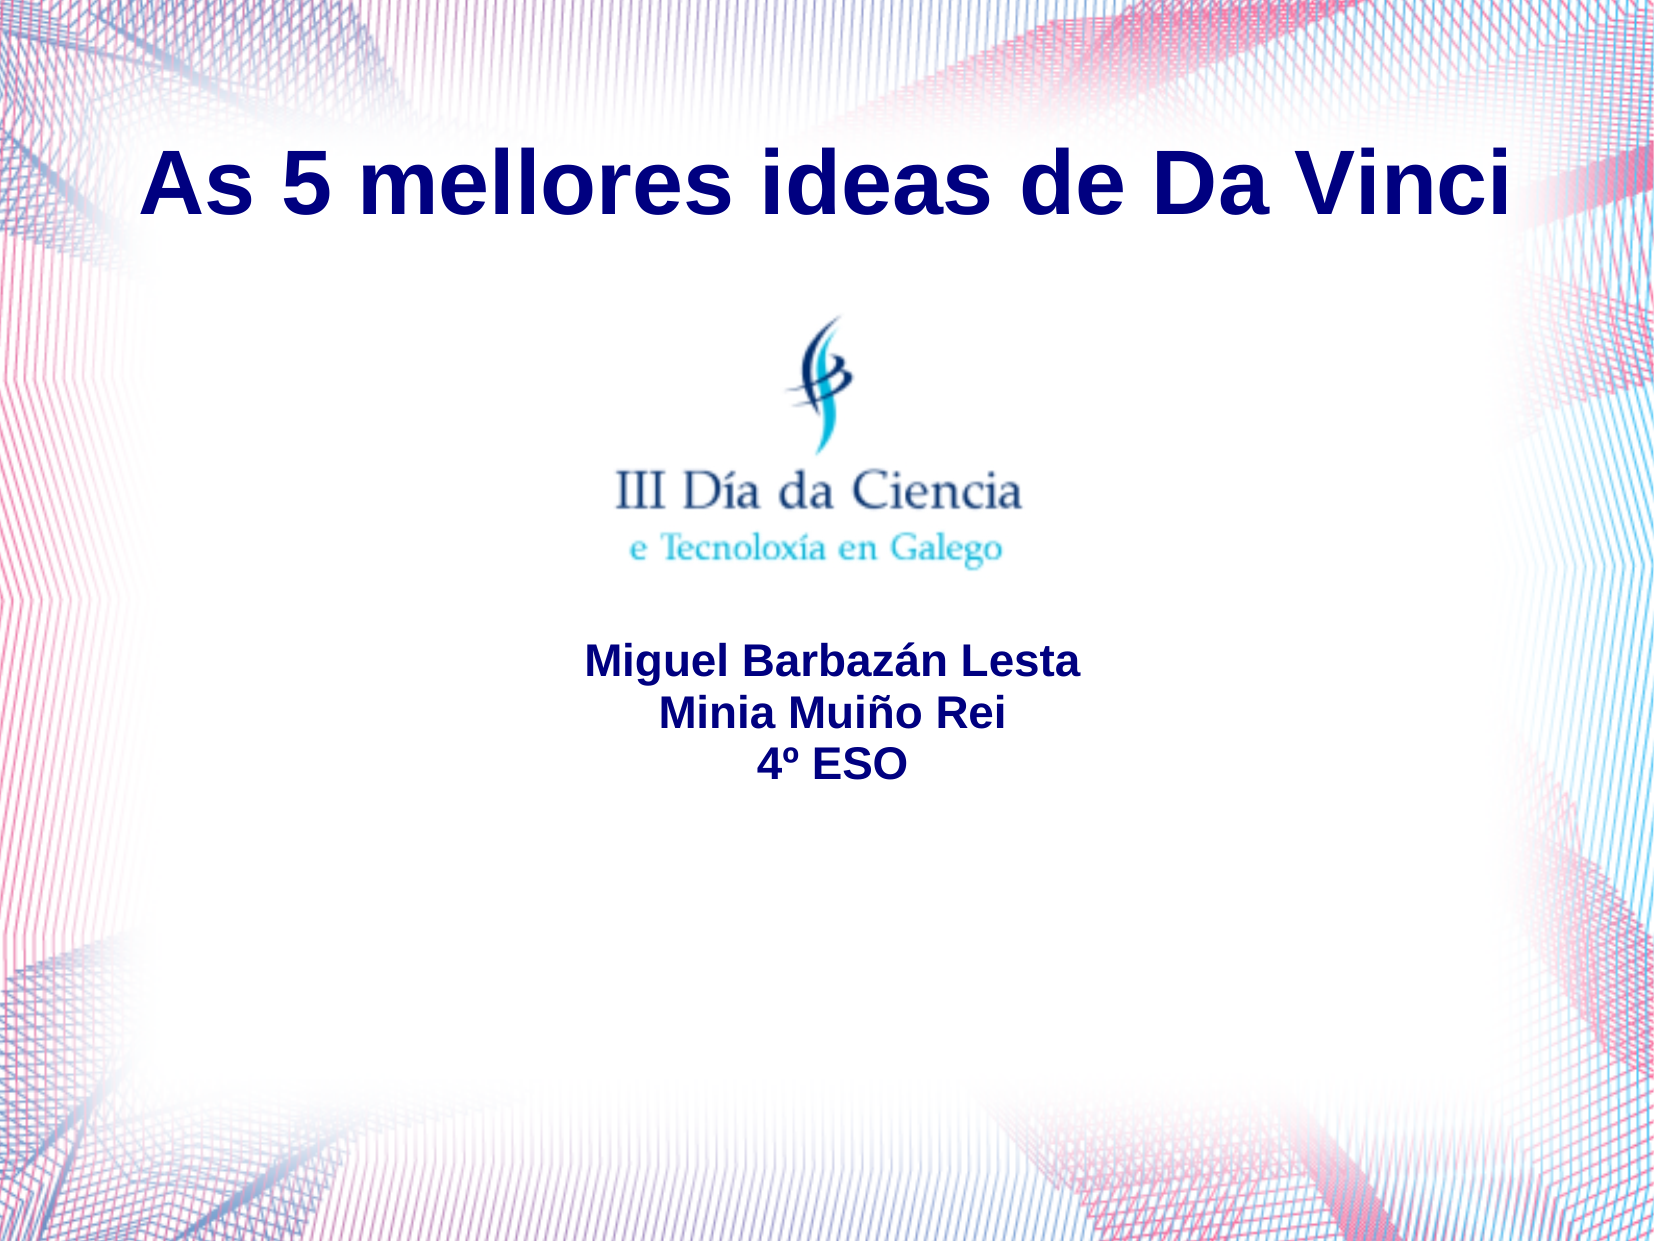

# As 5 mellores ideas de Da Vinci
Miguel Barbazán Lesta
Minia Muiño Rei
4º ESO